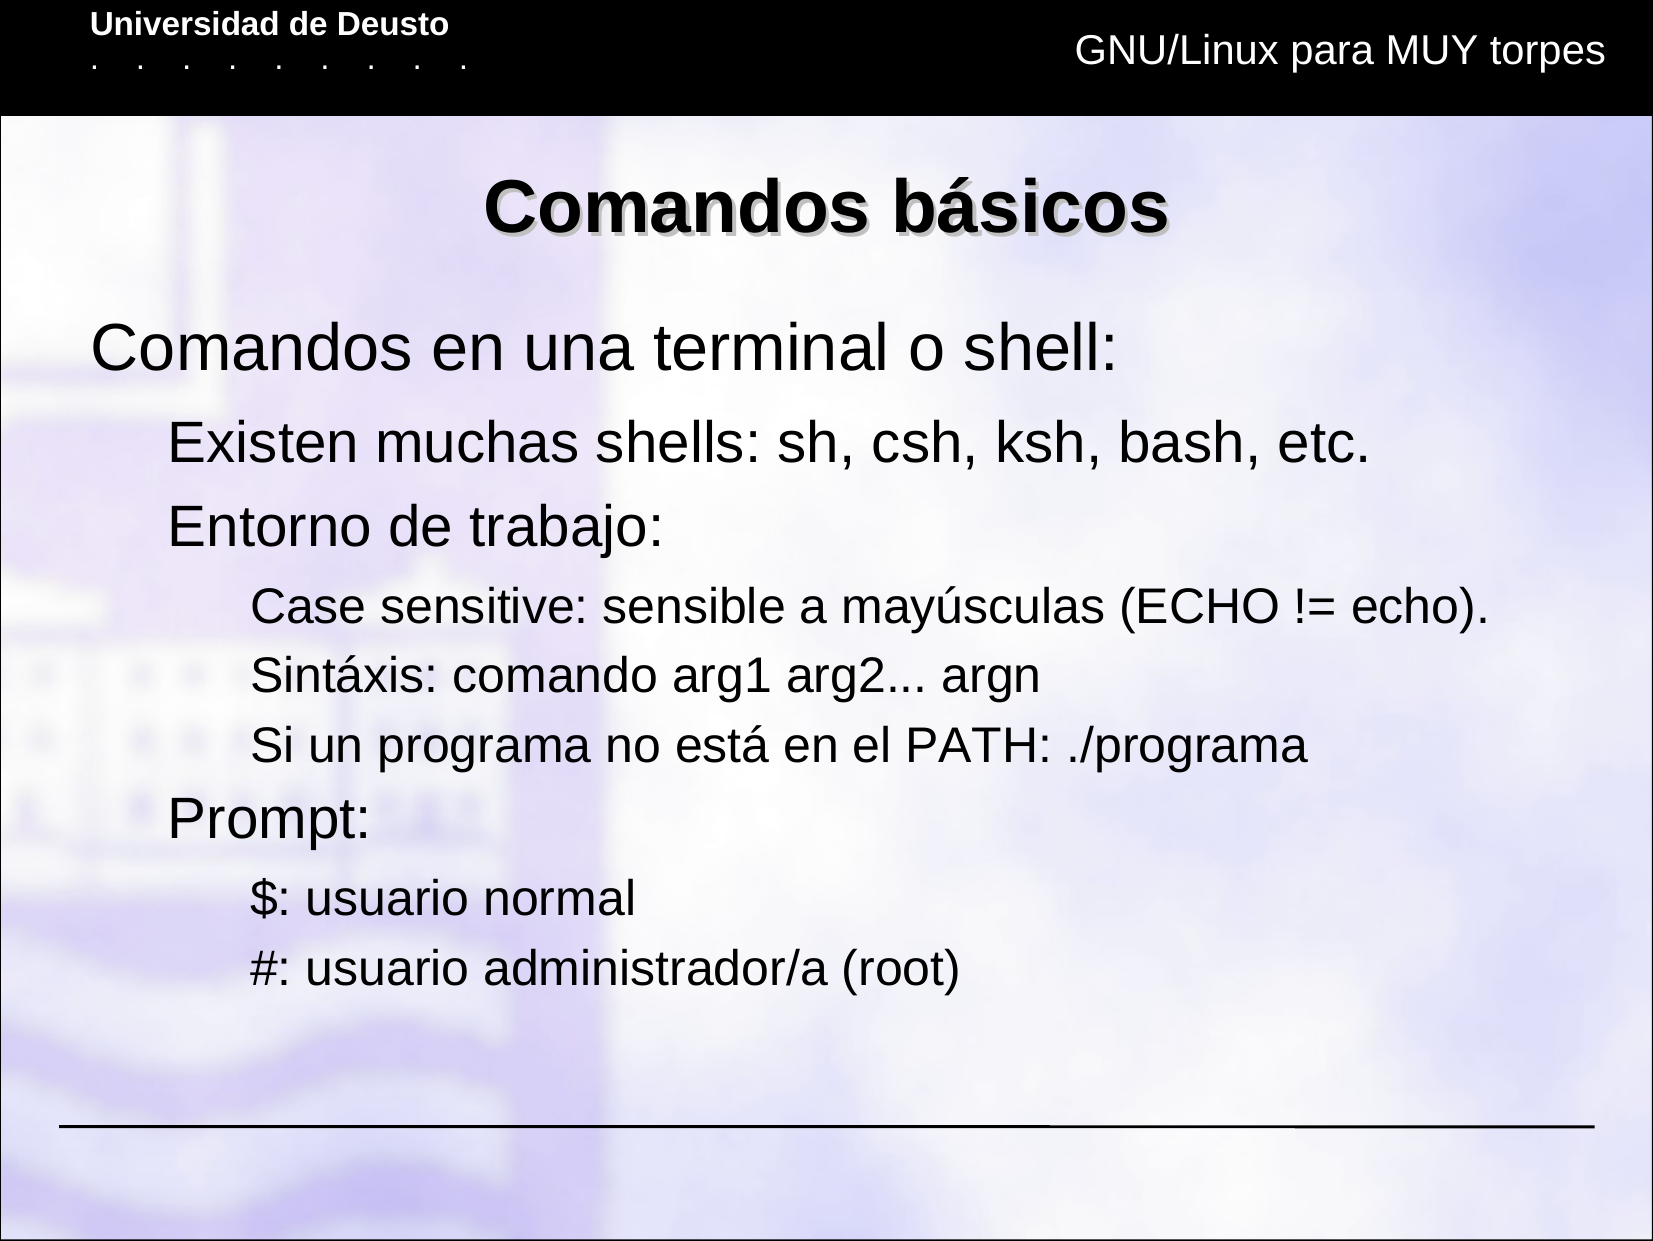

# Comandos básicos
Comandos en una terminal o shell:
Existen muchas shells: sh, csh, ksh, bash, etc.
Entorno de trabajo:
Case sensitive: sensible a mayúsculas (ECHO != echo).
Sintáxis: comando arg1 arg2... argn
Si un programa no está en el PATH: ./programa
Prompt:
$: usuario normal
#: usuario administrador/a (root)